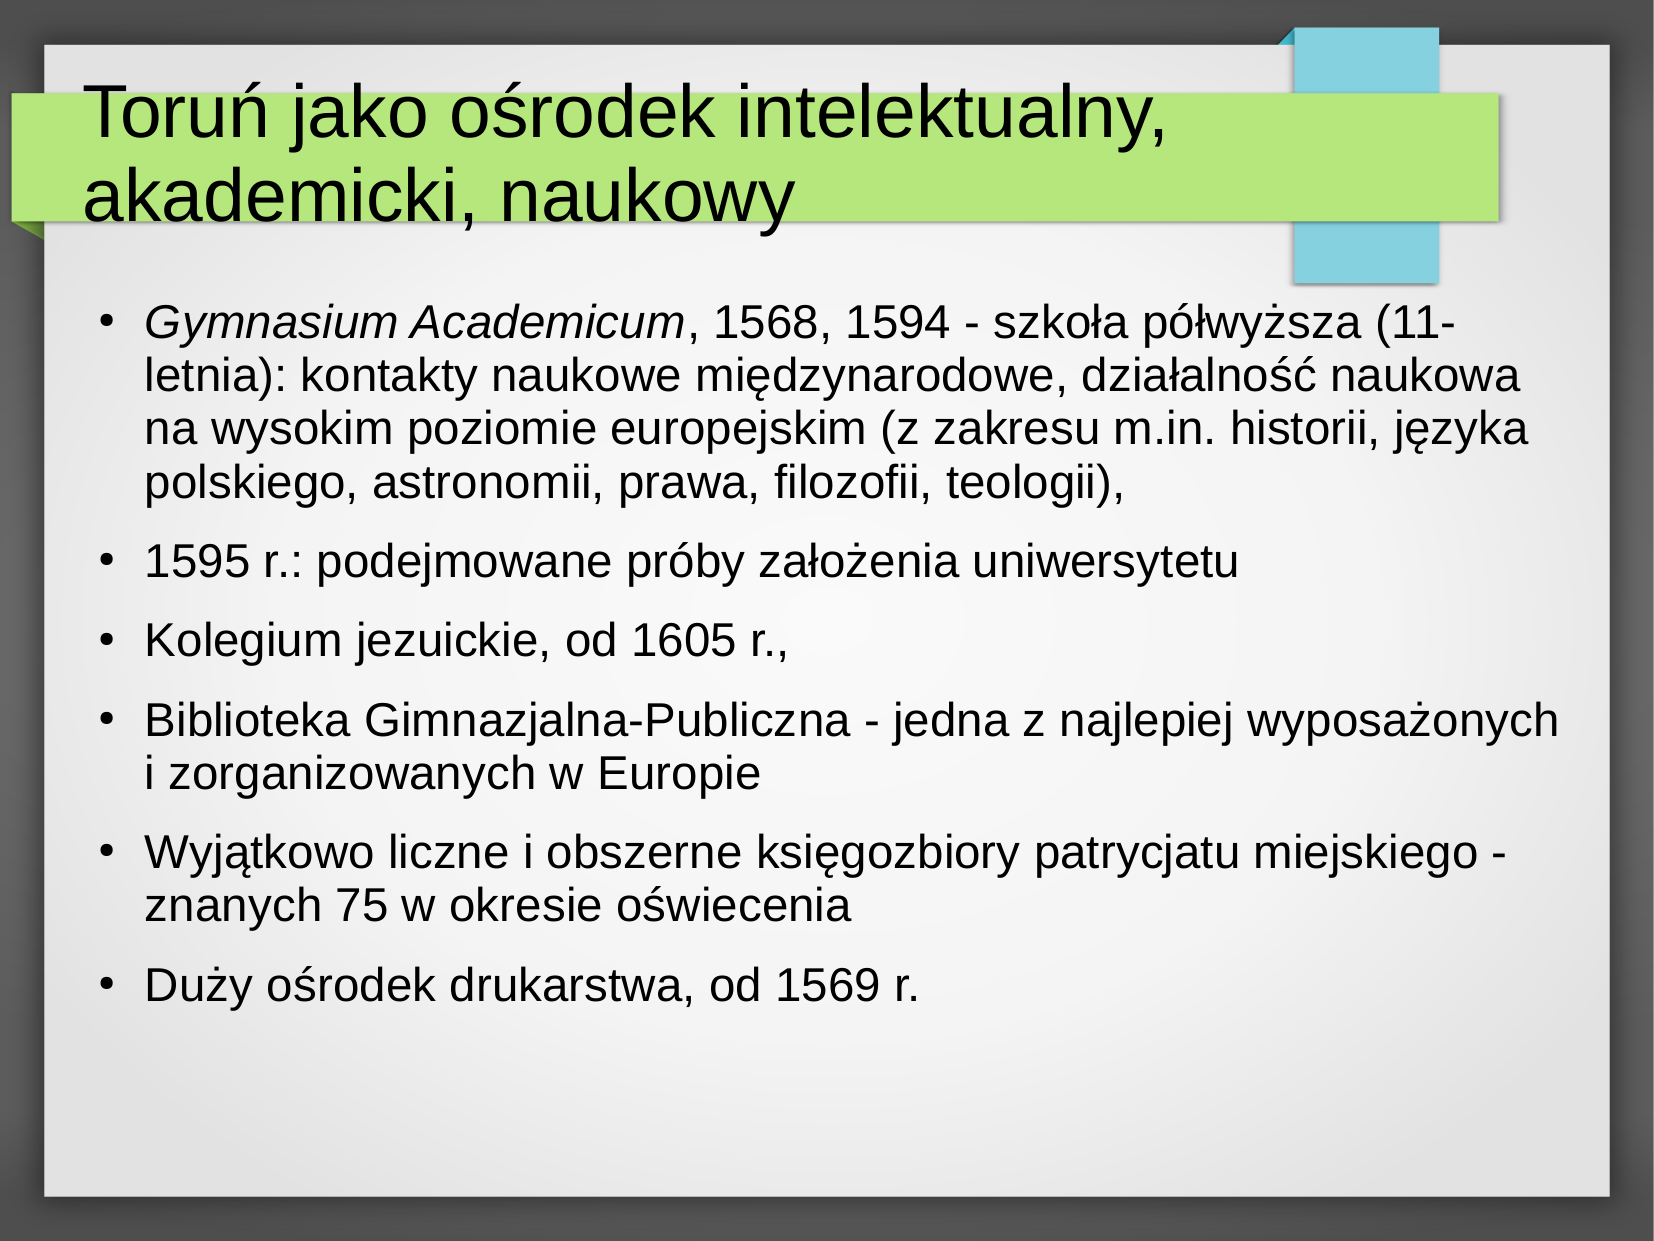

# Toruń jako ośrodek intelektualny, akademicki, naukowy
Gymnasium Academicum, 1568, 1594 - szkoła półwyższa (11-letnia): kontakty naukowe międzynarodowe, działalność naukowa na wysokim poziomie europejskim (z zakresu m.in. historii, języka polskiego, astronomii, prawa, filozofii, teologii),
1595 r.: podejmowane próby założenia uniwersytetu
Kolegium jezuickie, od 1605 r.,
Biblioteka Gimnazjalna-Publiczna - jedna z najlepiej wyposażonych i zorganizowanych w Europie
Wyjątkowo liczne i obszerne księgozbiory patrycjatu miejskiego - znanych 75 w okresie oświecenia
Duży ośrodek drukarstwa, od 1569 r.